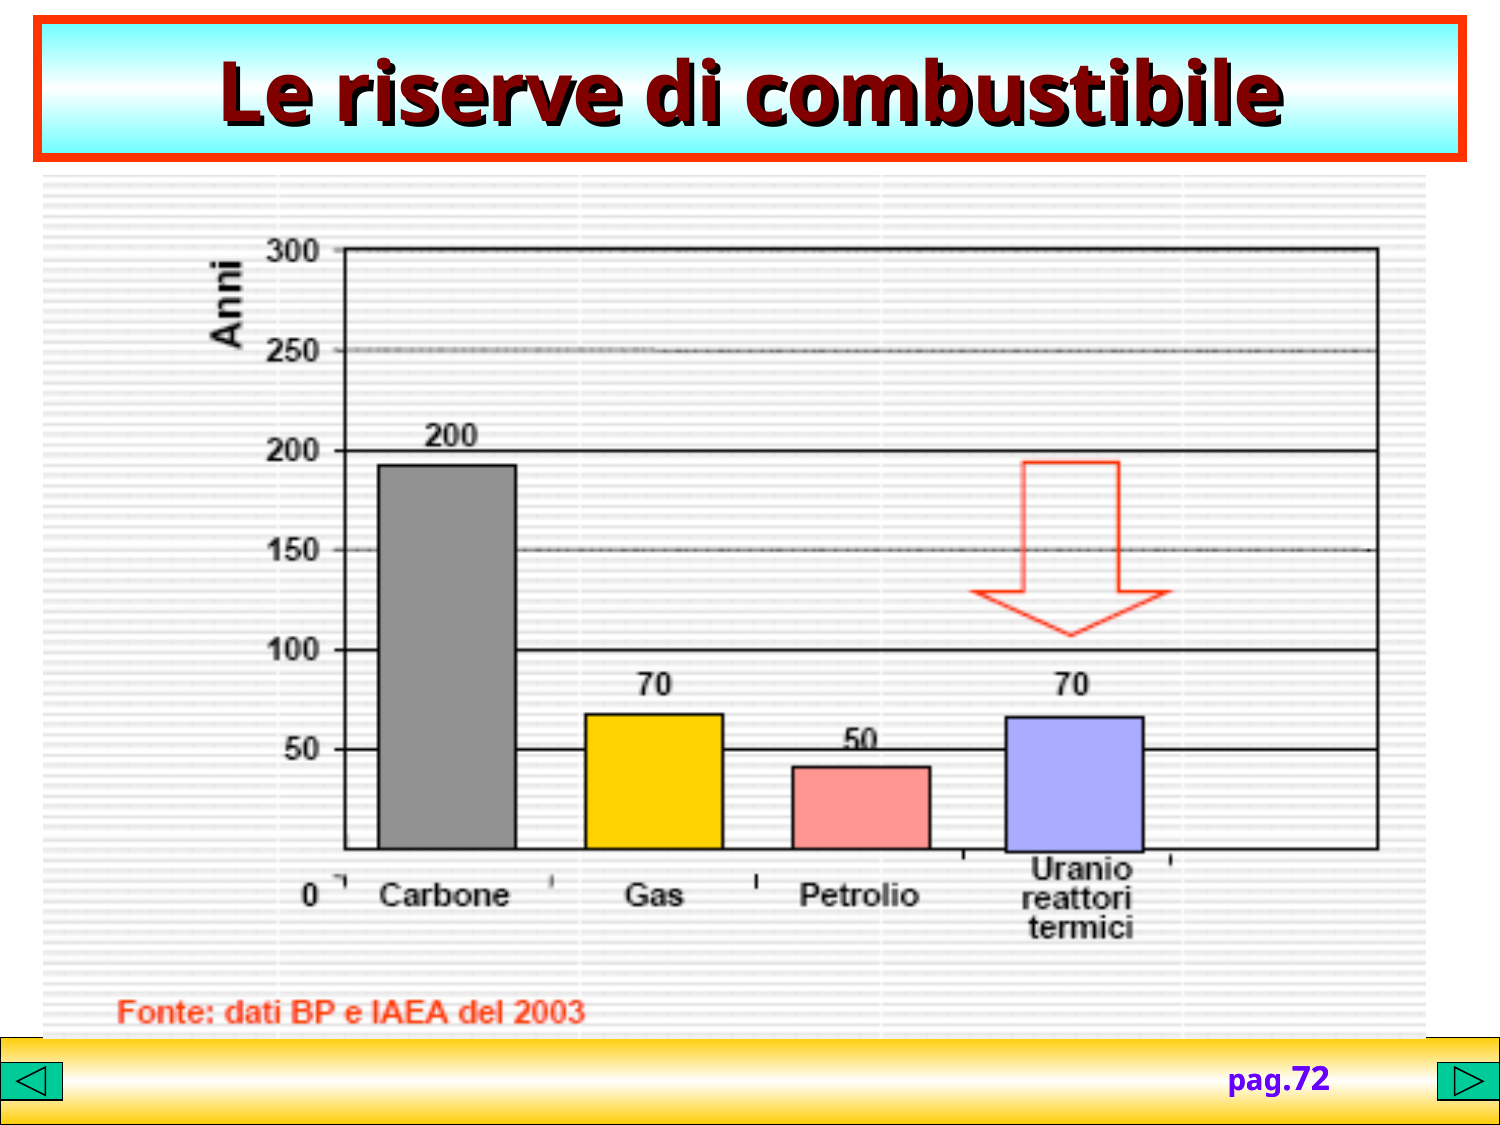

# Le riserve di combustibile
pag.
72